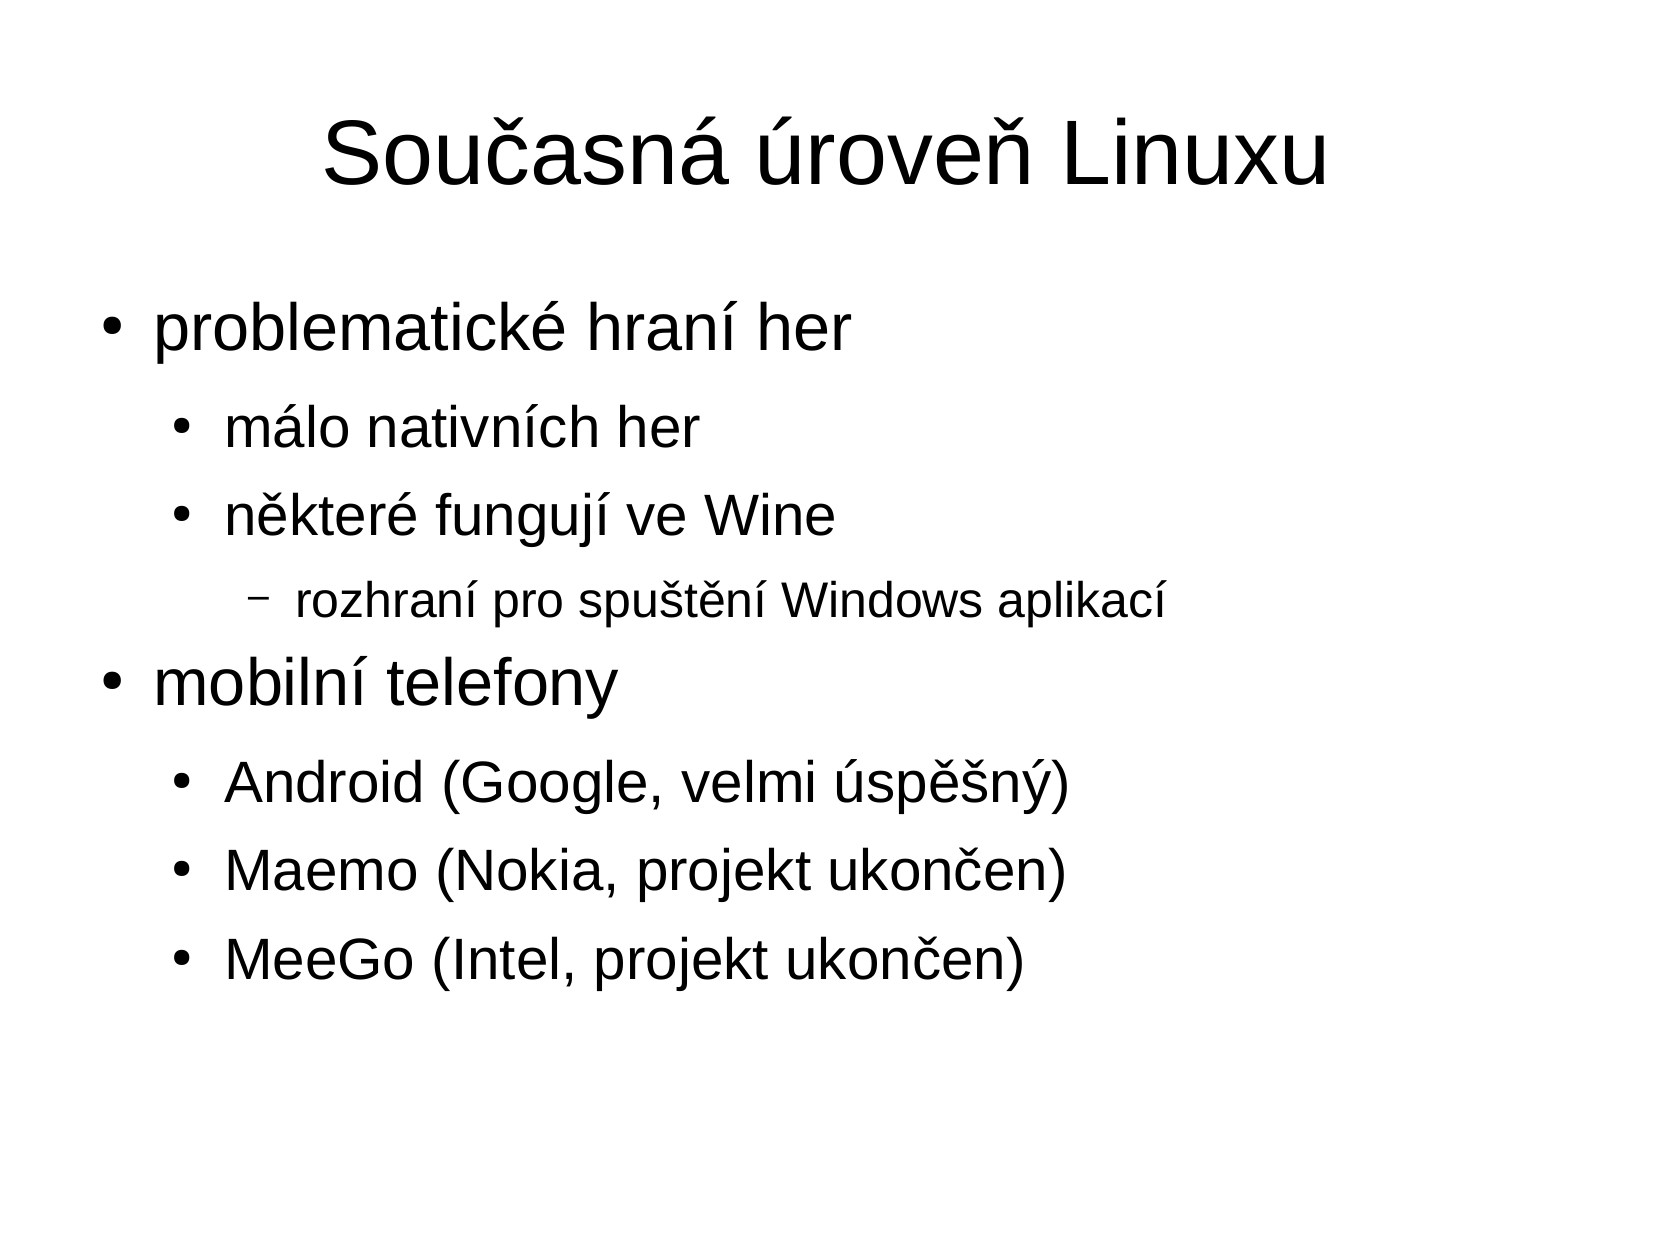

# Současná úroveň Linuxu
problematické hraní her
málo nativních her
některé fungují ve Wine
rozhraní pro spuštění Windows aplikací
mobilní telefony
Android (Google, velmi úspěšný)
Maemo (Nokia, projekt ukončen)
MeeGo (Intel, projekt ukončen)